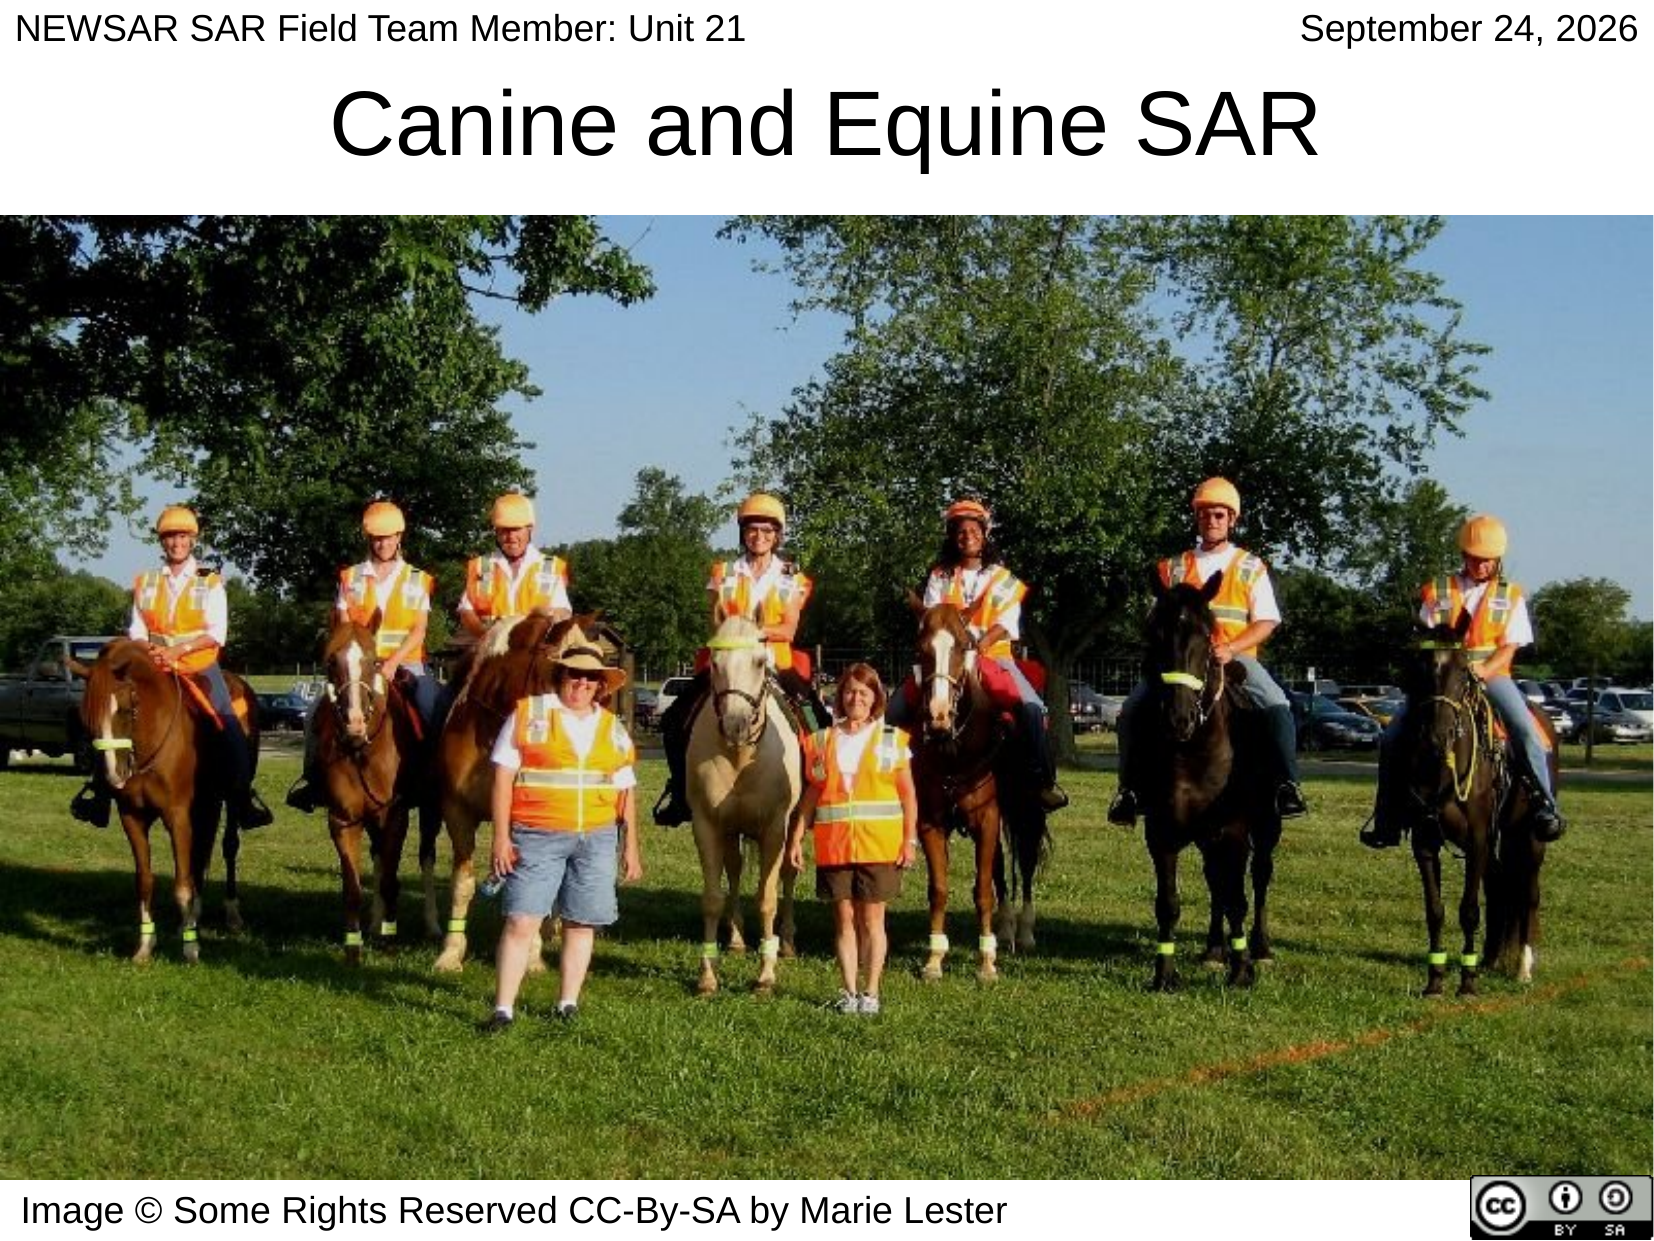

NEWSAR SAR Field Team Member: Unit 21
# Canine and Equine SAR
Image © Some Rights Reserved CC-By-SA by Marie Lester